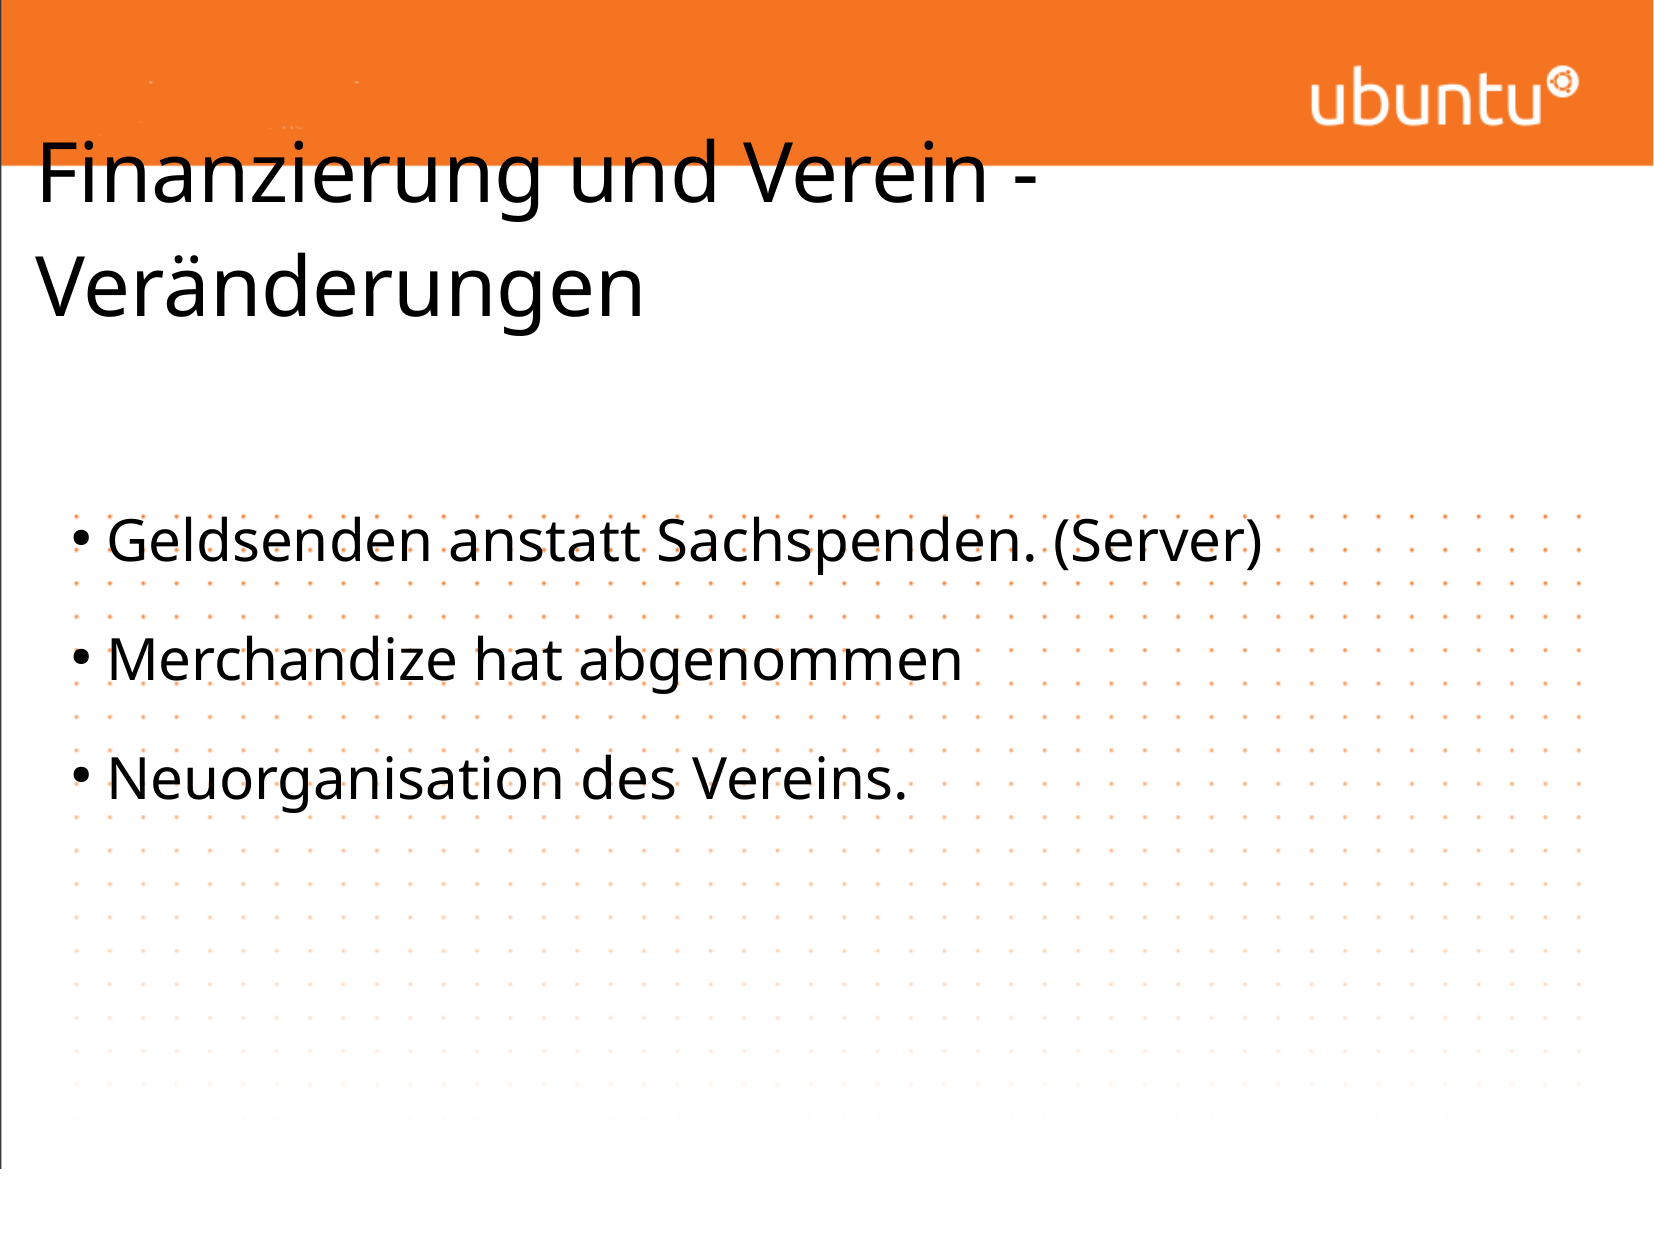

# Finanzierung und Verein - Veränderungen
Geldsenden anstatt Sachspenden. (Server)
Merchandize hat abgenommen
Neuorganisation des Vereins.